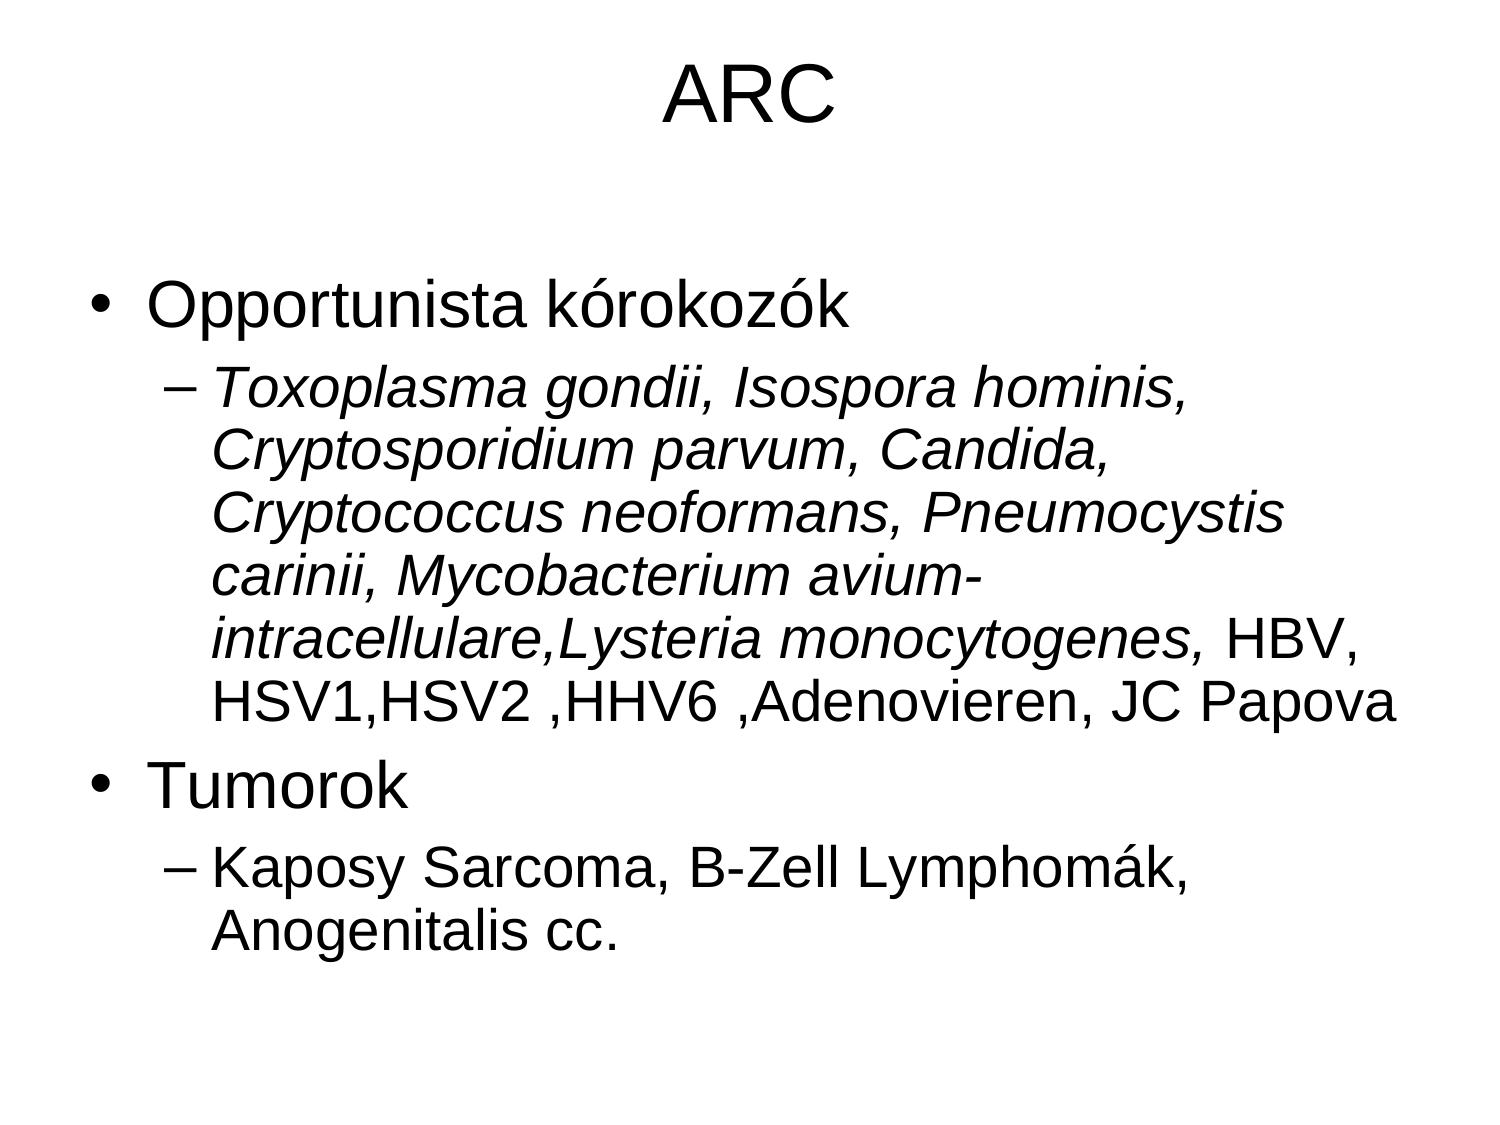

# ARC
Opportunista kórokozók
Toxoplasma gondii, Isospora hominis, Cryptosporidium parvum, Candida, Cryptococcus neoformans, Pneumocystis carinii, Mycobacterium avium-intracellulare,Lysteria monocytogenes, HBV, HSV1,HSV2 ,HHV6 ,Adenovieren, JC Papova
Tumorok
Kaposy Sarcoma, B-Zell Lymphomák, Anogenitalis cc.